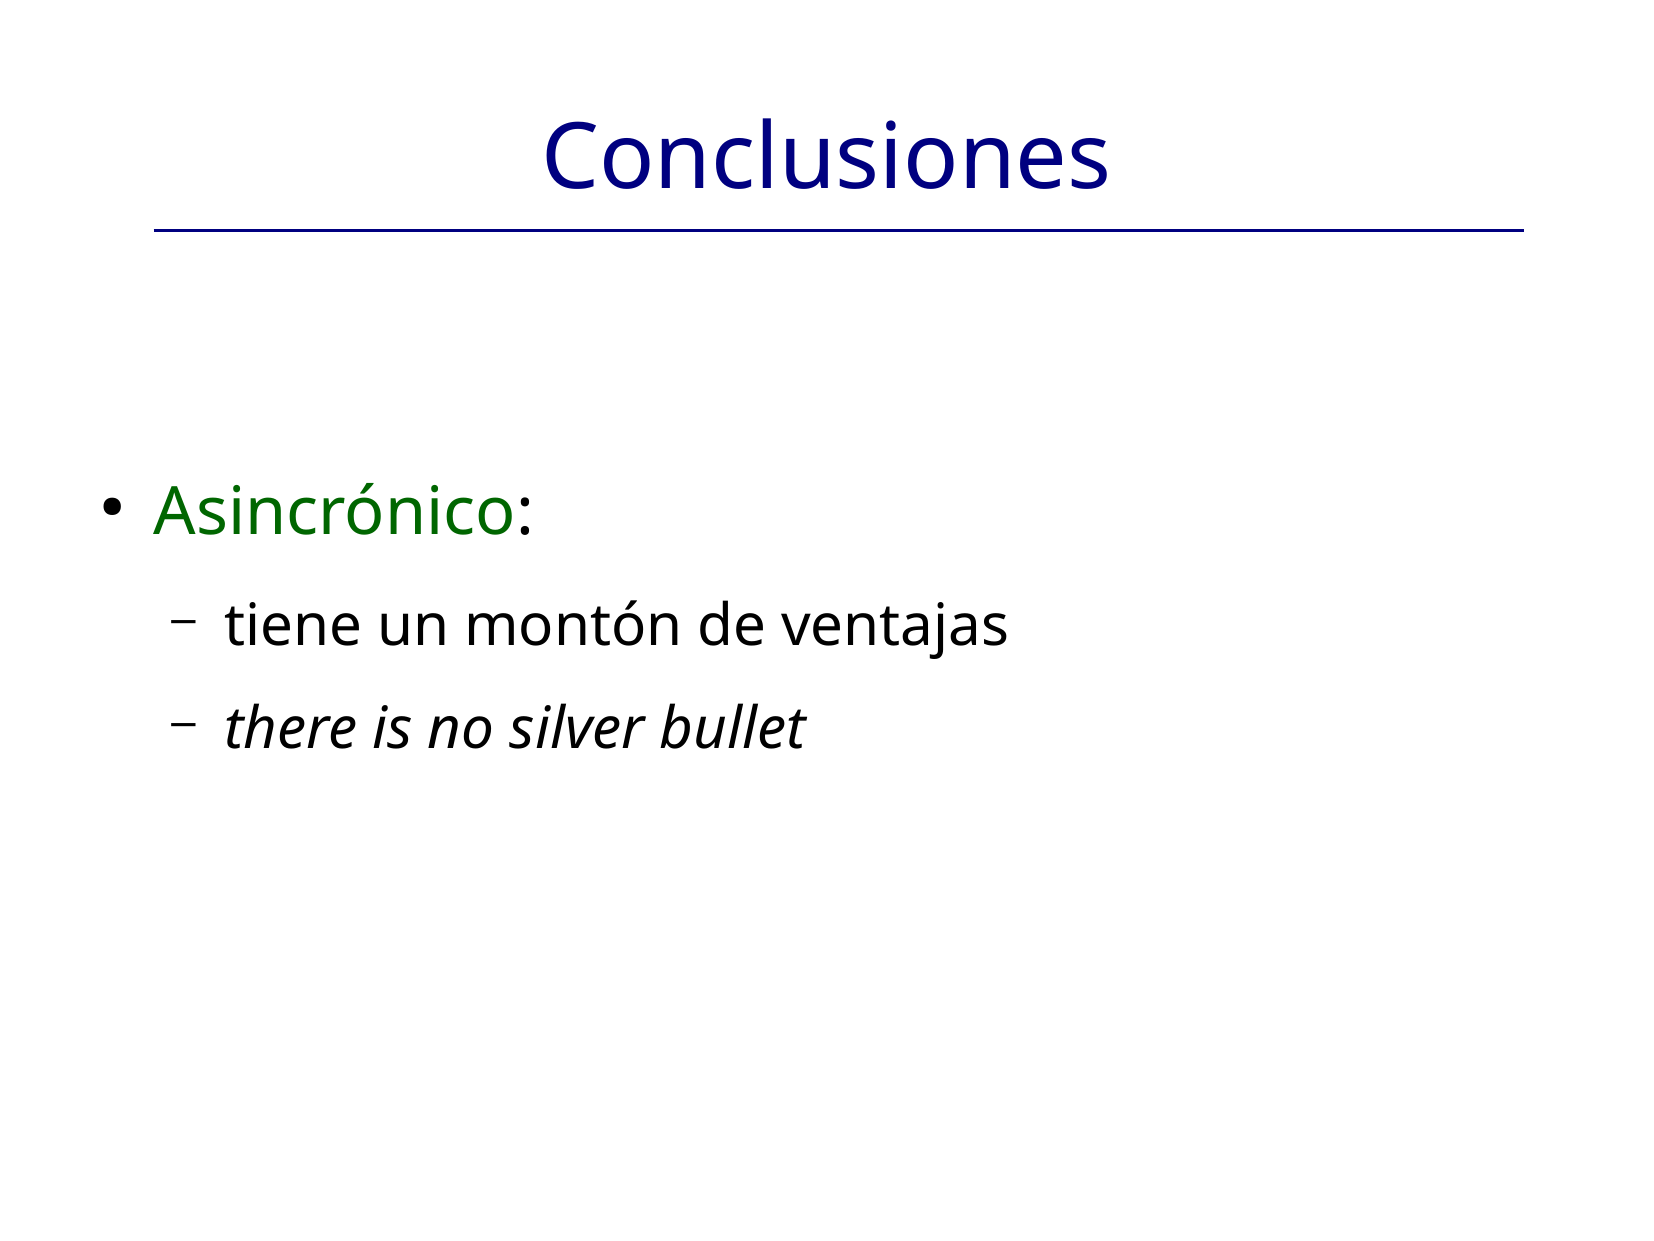

# Conclusiones
Asincrónico:
tiene un montón de ventajas
there is no silver bullet